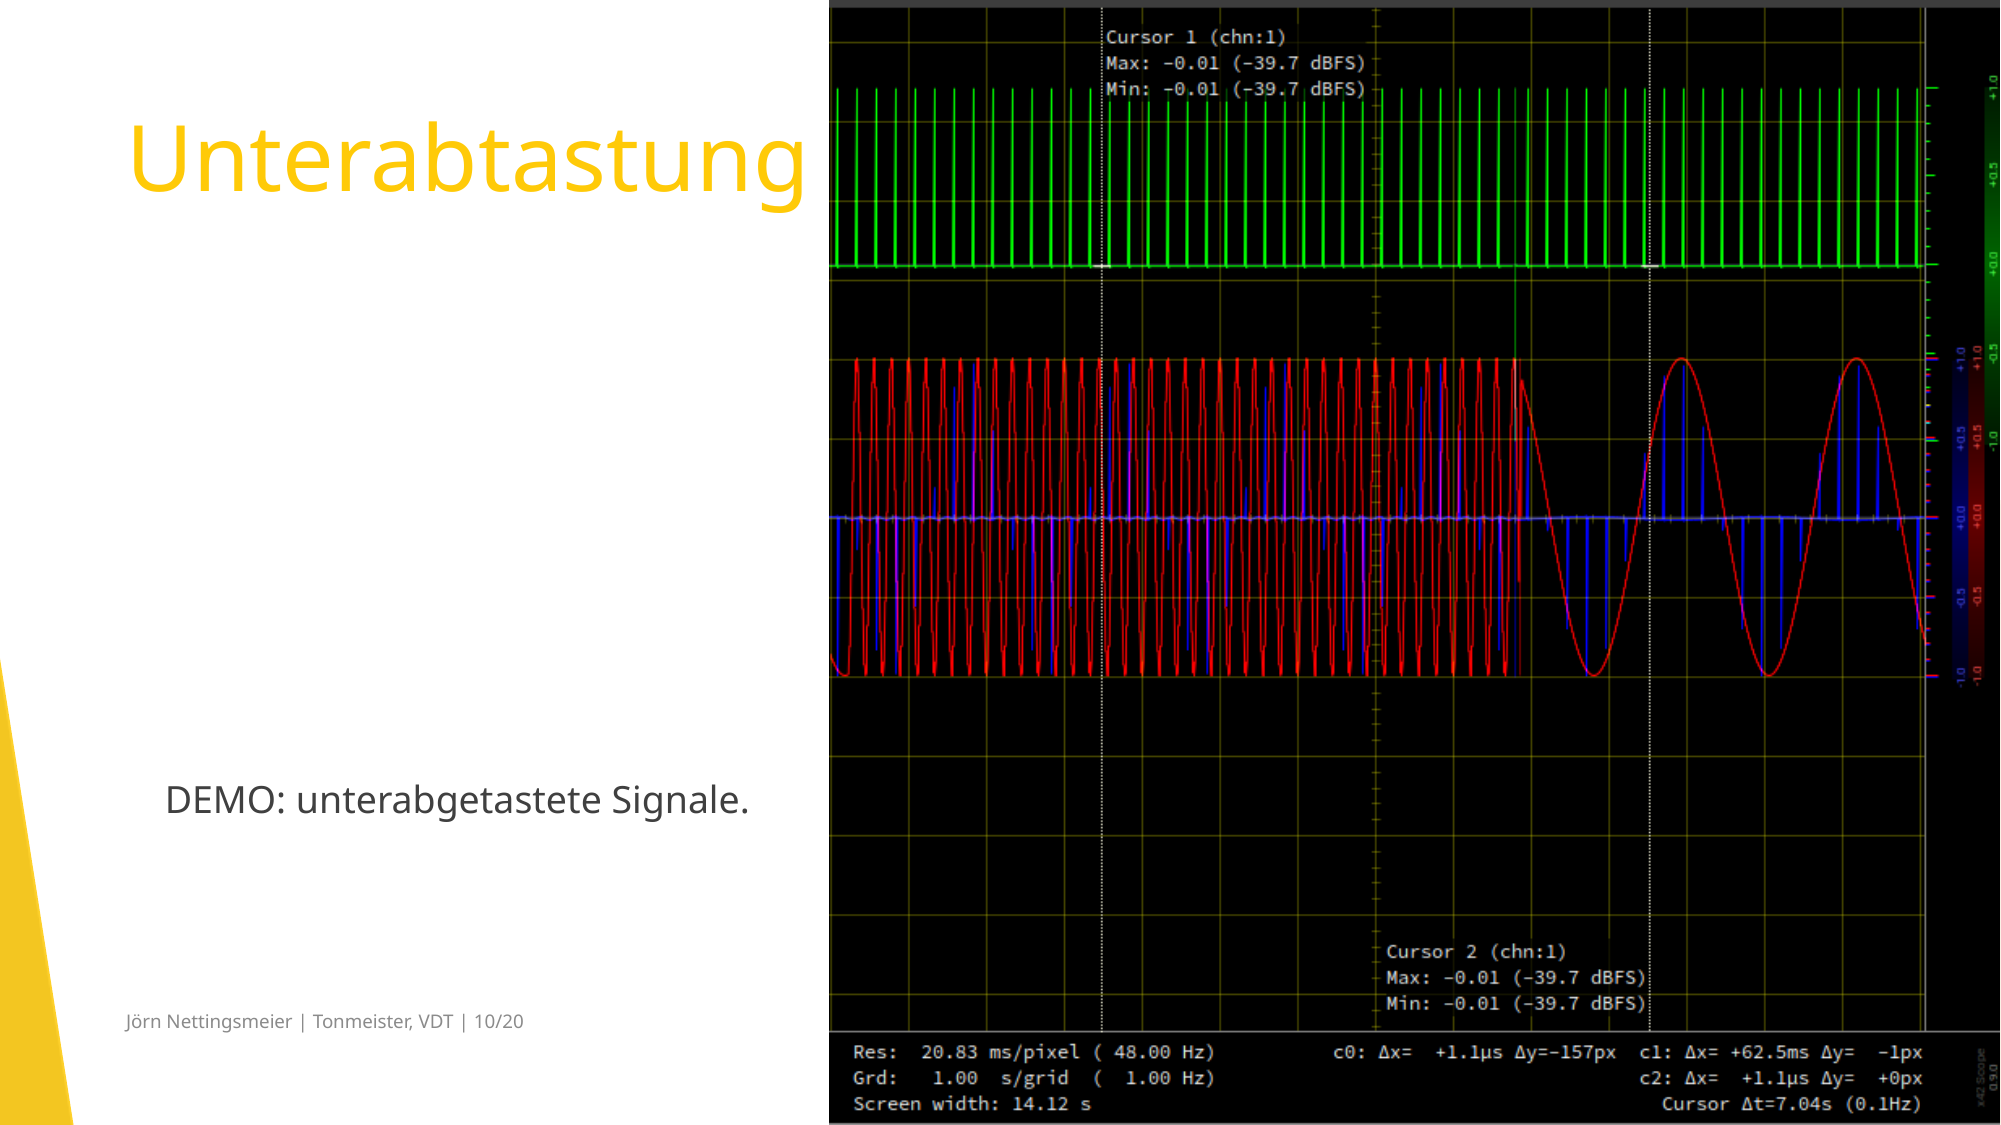

Unterabtastung
#
DEMO: unterabgetastete Signale.
Jörn Nettingsmeier | Tonmeister, VDT | 10/20